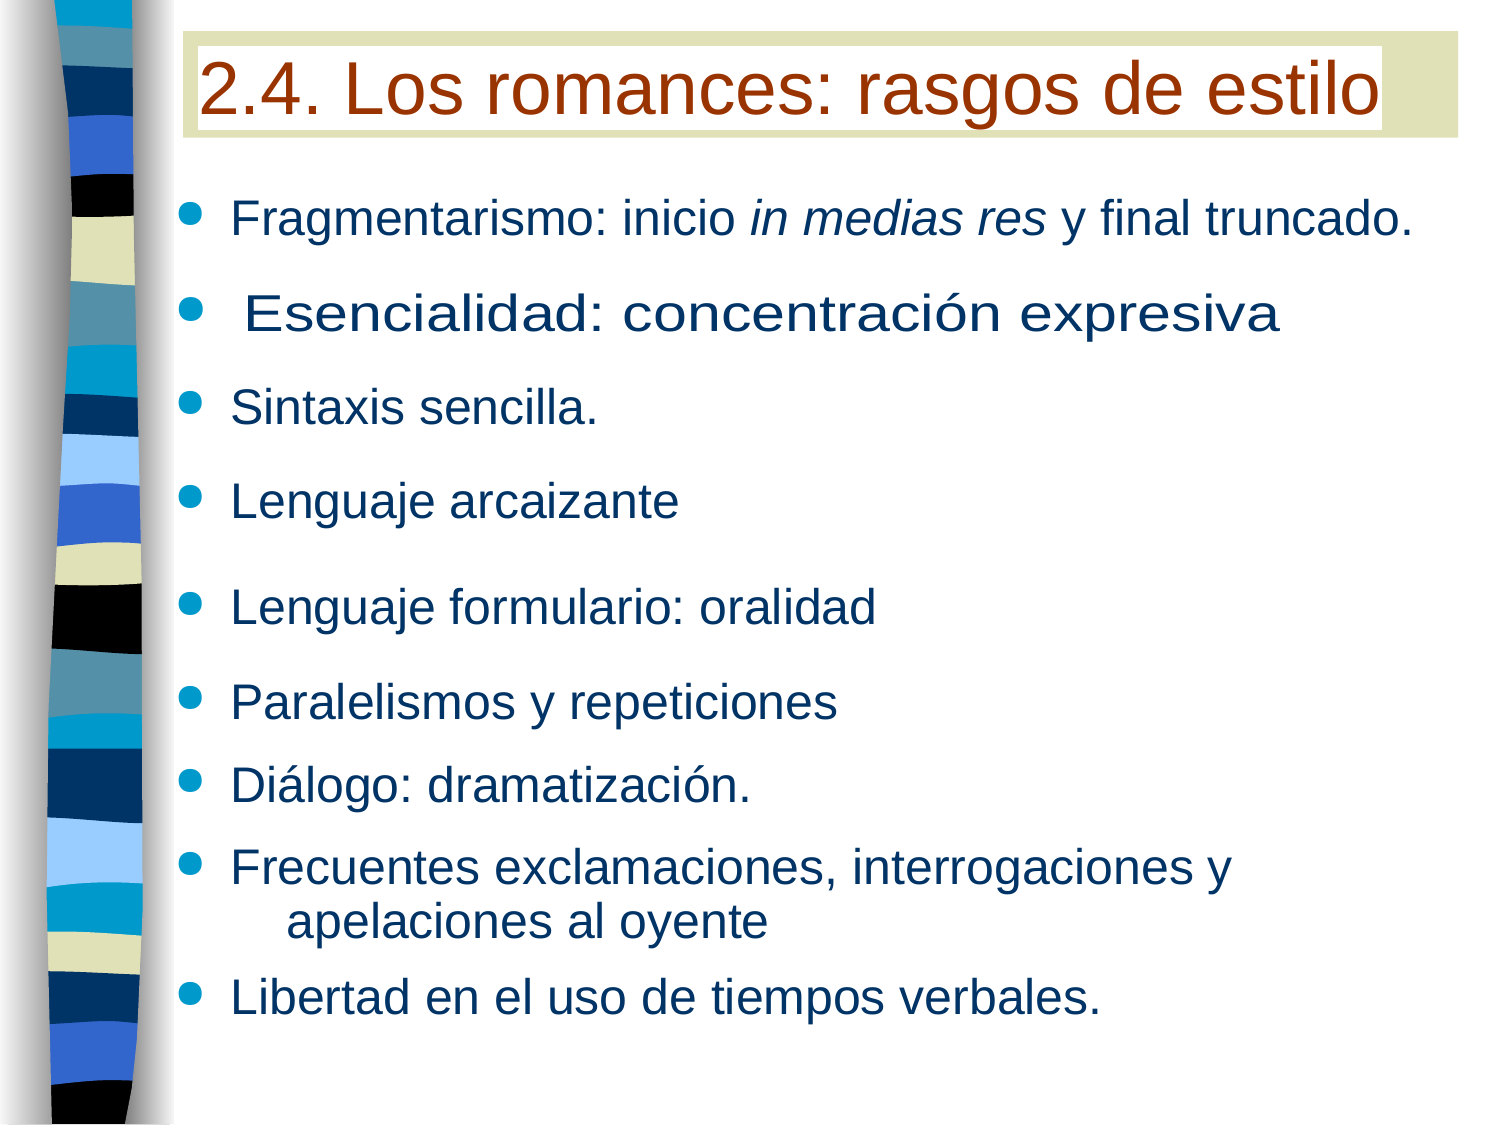

# 2.4. Los romances: rasgos de estilo
Fragmentarismo: inicio in medias res y final truncado.
Esencialidad: concentración expresiva
Sintaxis sencilla.
Lenguaje arcaizante
Lenguaje formulario: oralidad
Paralelismos y repeticiones
Diálogo: dramatización.
Frecuentes exclamaciones, interrogaciones y apelaciones al oyente
Libertad en el uso de tiempos verbales.